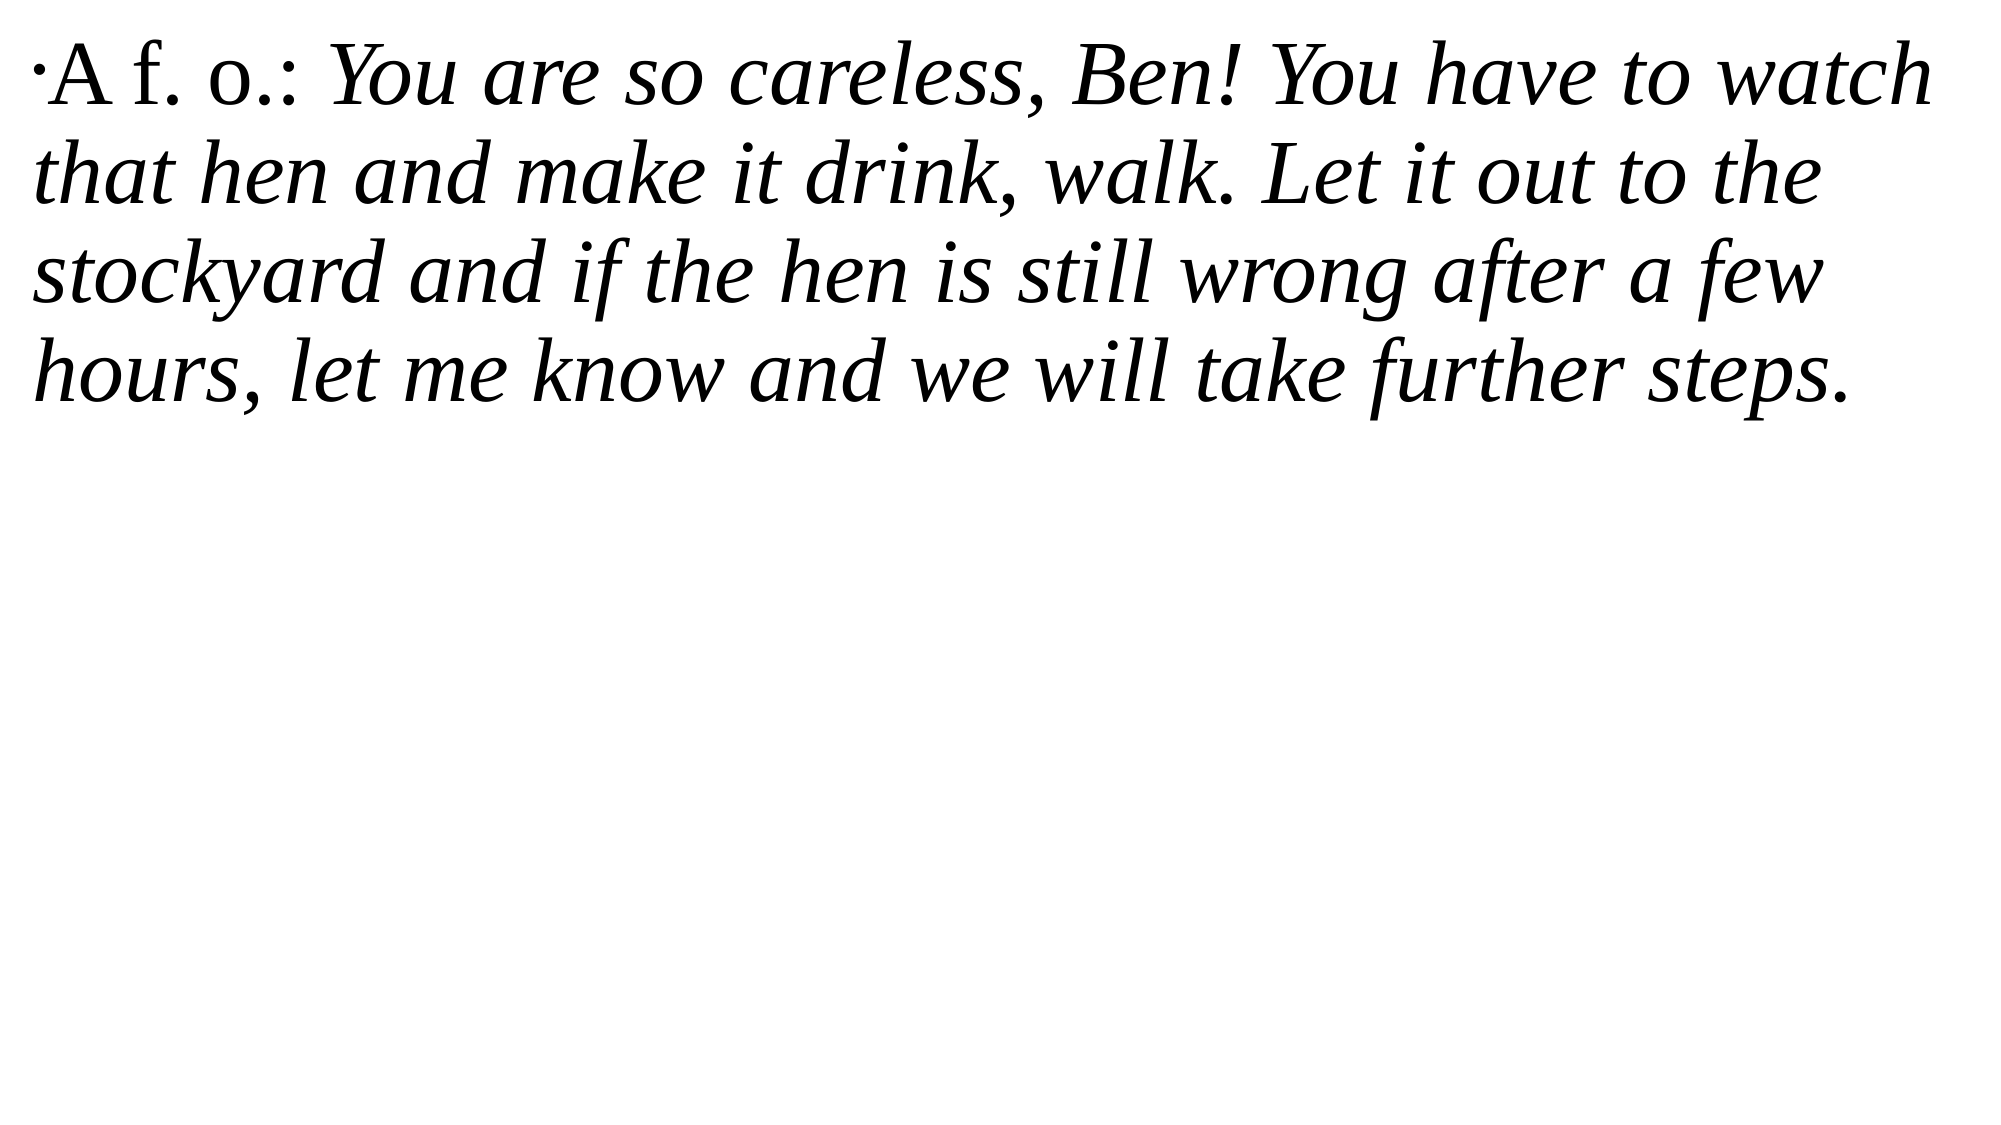

# A f. o.: You are so careless, Ben! You have to watch that hen and make it drink, walk. Let it out to the stockyard and if the hen is still wrong after a few hours, let me know and we will take further steps.